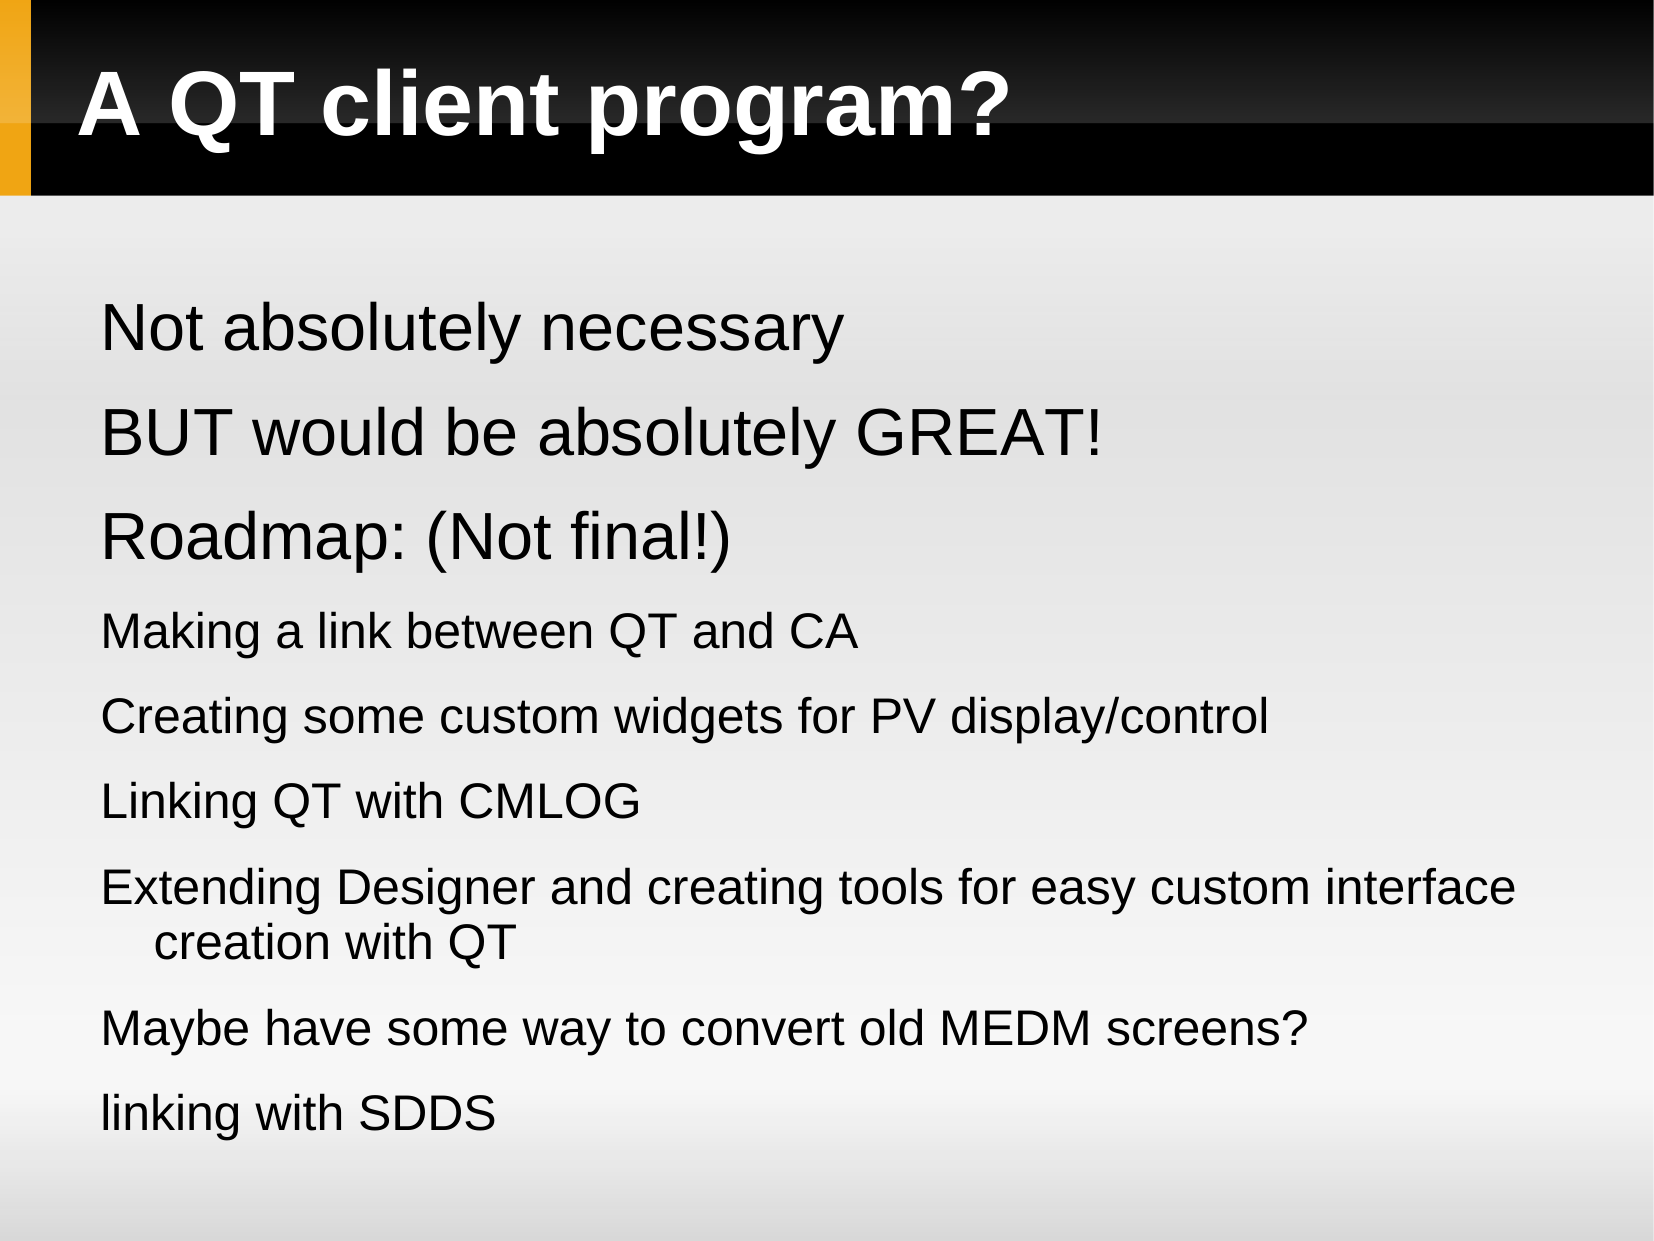

# A QT client program?
Not absolutely necessary
BUT would be absolutely GREAT!
Roadmap: (Not final!)
Making a link between QT and CA
Creating some custom widgets for PV display/control
Linking QT with CMLOG
Extending Designer and creating tools for easy custom interface creation with QT
Maybe have some way to convert old MEDM screens?
linking with SDDS